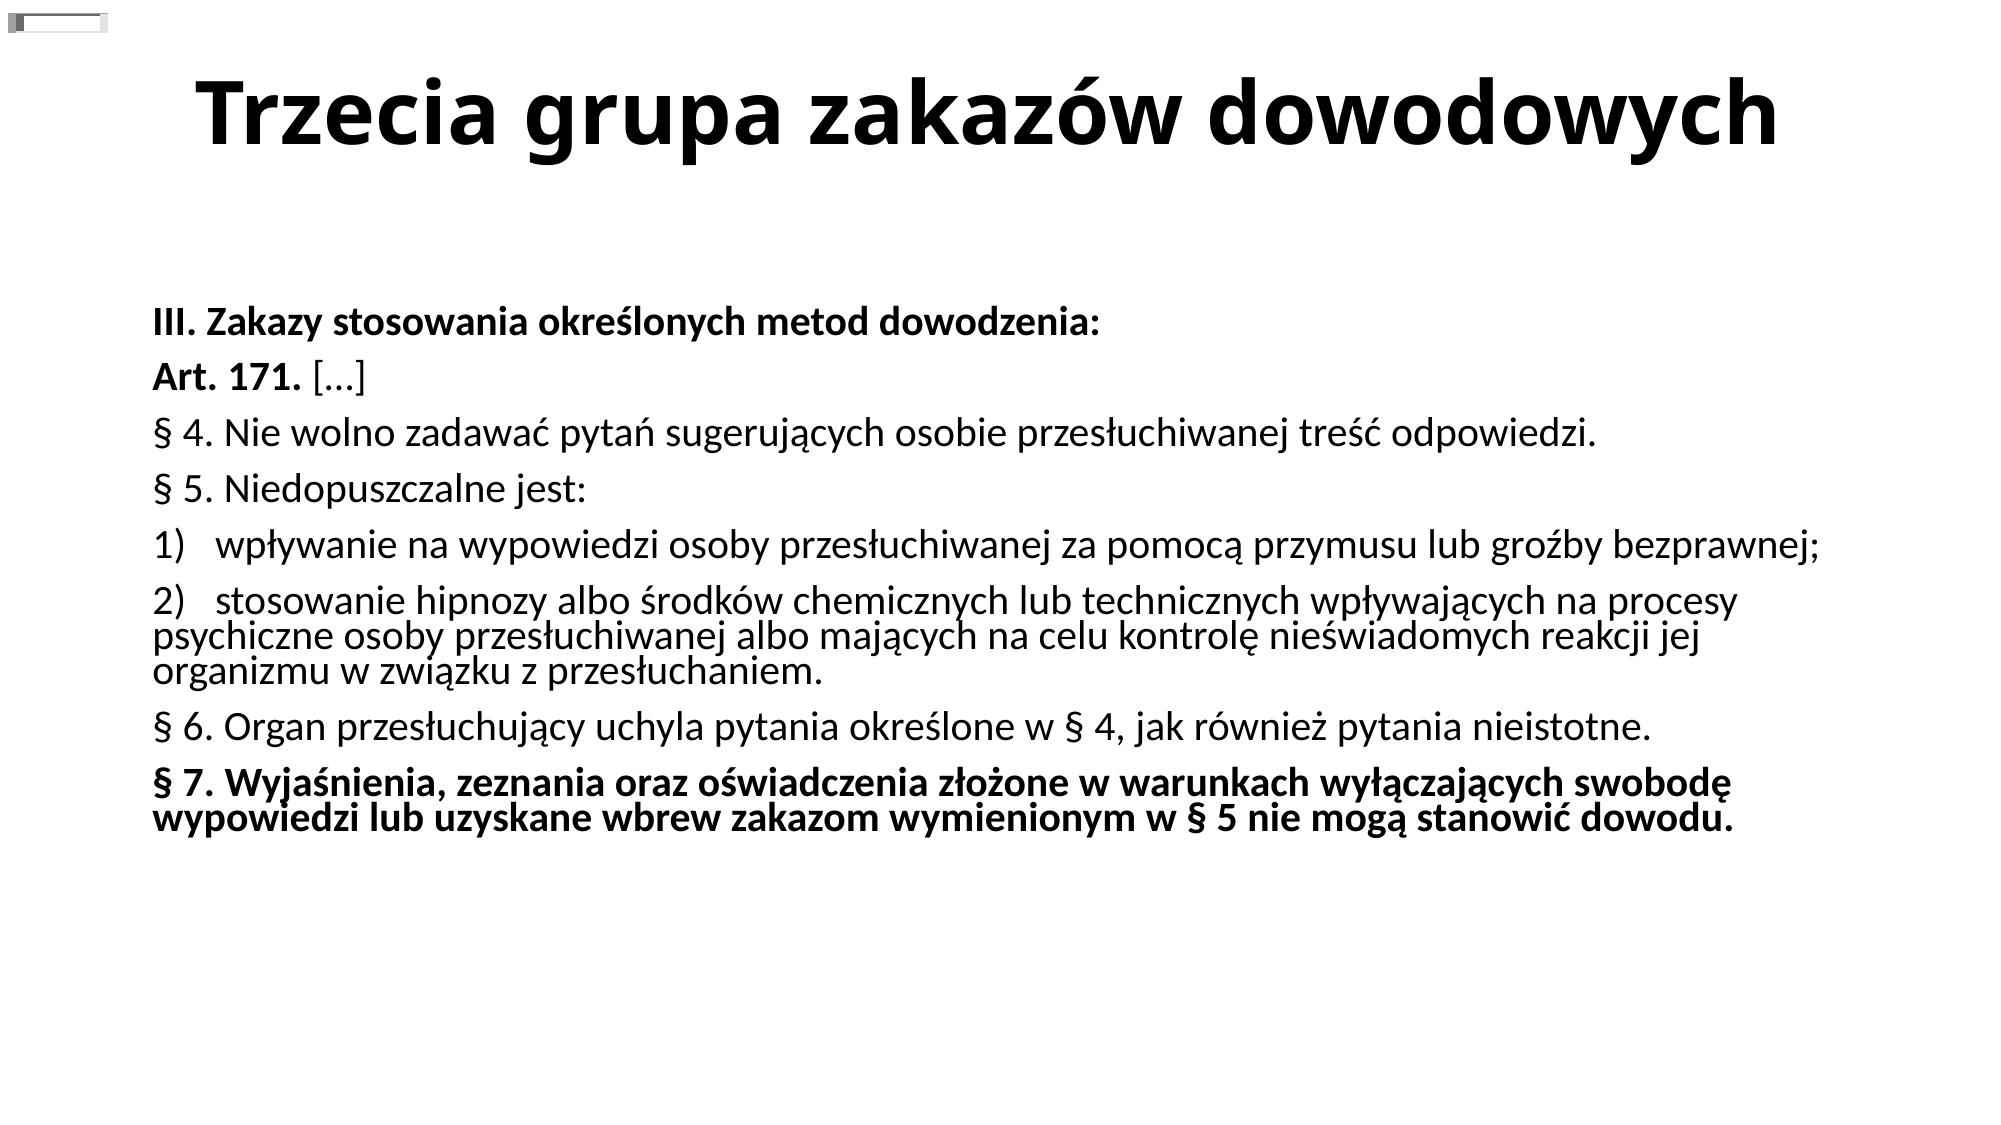

# Trzecia grupa zakazów dowodowych
III. Zakazy stosowania określonych metod dowodzenia:
Art. 171. […]
§ 4. Nie wolno zadawać pytań sugerujących osobie przesłuchiwanej treść odpowiedzi.
§ 5. Niedopuszczalne jest:
1)   wpływanie na wypowiedzi osoby przesłuchiwanej za pomocą przymusu lub groźby bezprawnej;
2)   stosowanie hipnozy albo środków chemicznych lub technicznych wpływających na procesy psychiczne osoby przesłuchiwanej albo mających na celu kontrolę nieświadomych reakcji jej organizmu w związku z przesłuchaniem.
§ 6. Organ przesłuchujący uchyla pytania określone w § 4, jak również pytania nieistotne.
§ 7. Wyjaśnienia, zeznania oraz oświadczenia złożone w warunkach wyłączających swobodę wypowiedzi lub uzyskane wbrew zakazom wymienionym w § 5 nie mogą stanowić dowodu.